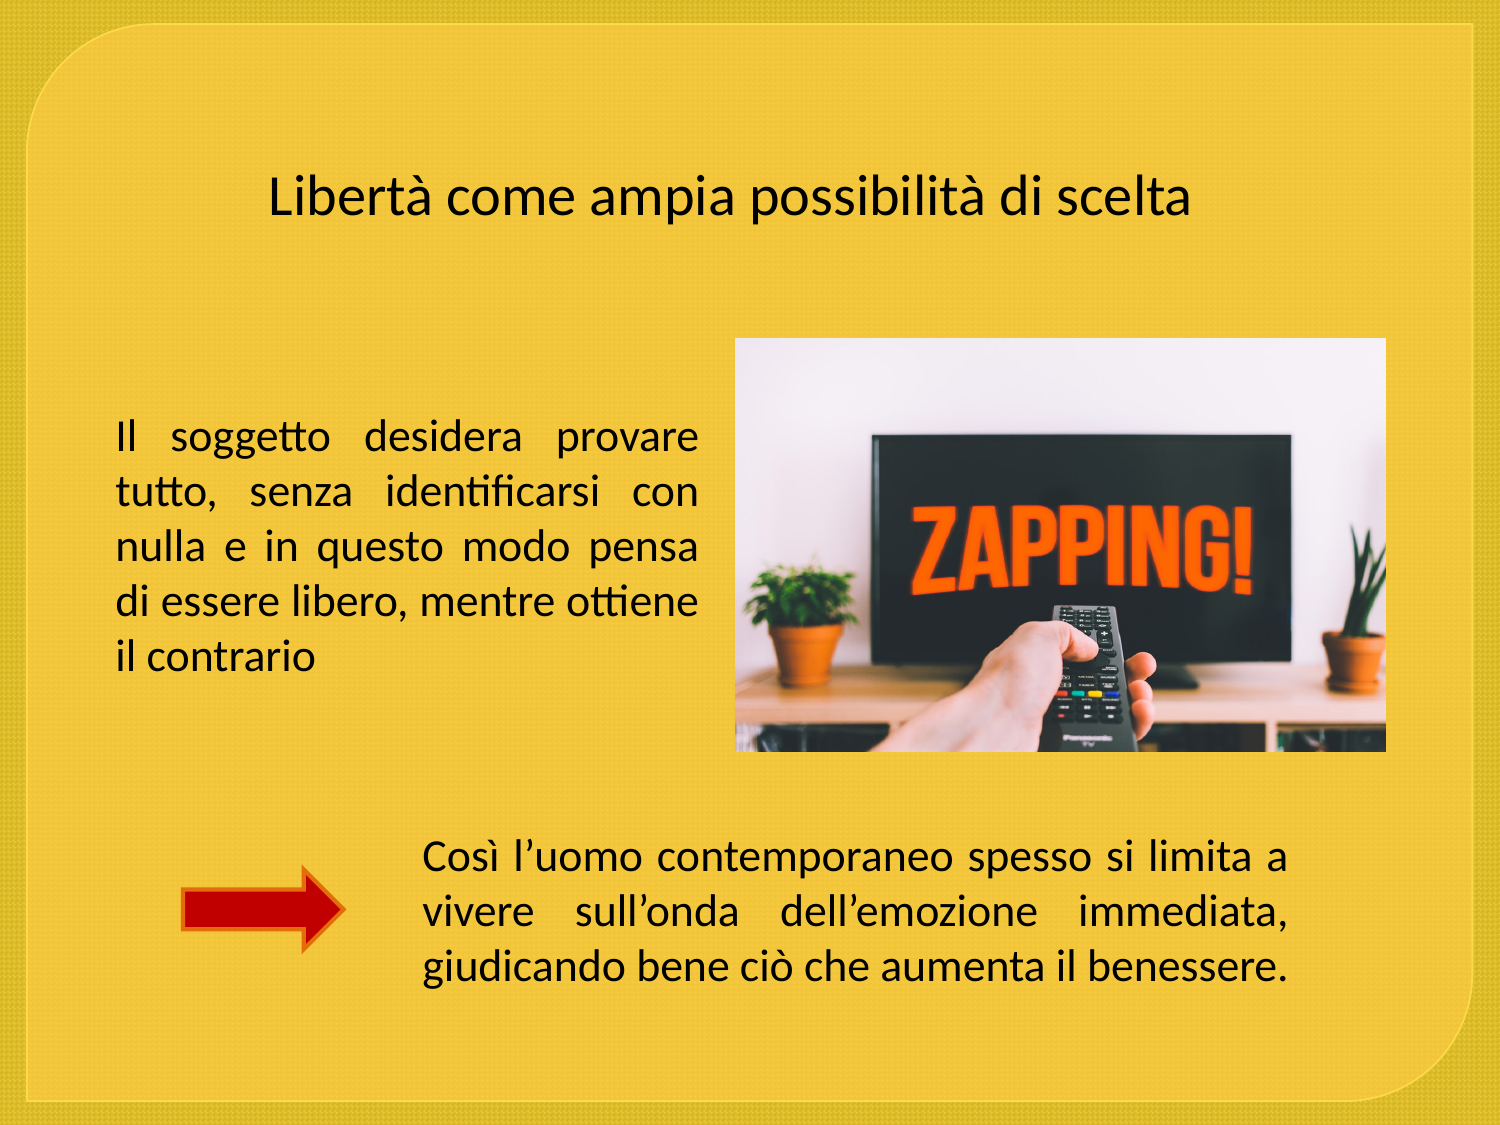

Libertà come ampia possibilità di scelta
Il soggetto desidera provare tutto, senza identificarsi con nulla e in questo modo pensa di essere libero, mentre ottiene il contrario
Così l’uomo contemporaneo spesso si limita a vivere sull’onda dell’emozione immediata, giudicando bene ciò che aumenta il benessere.